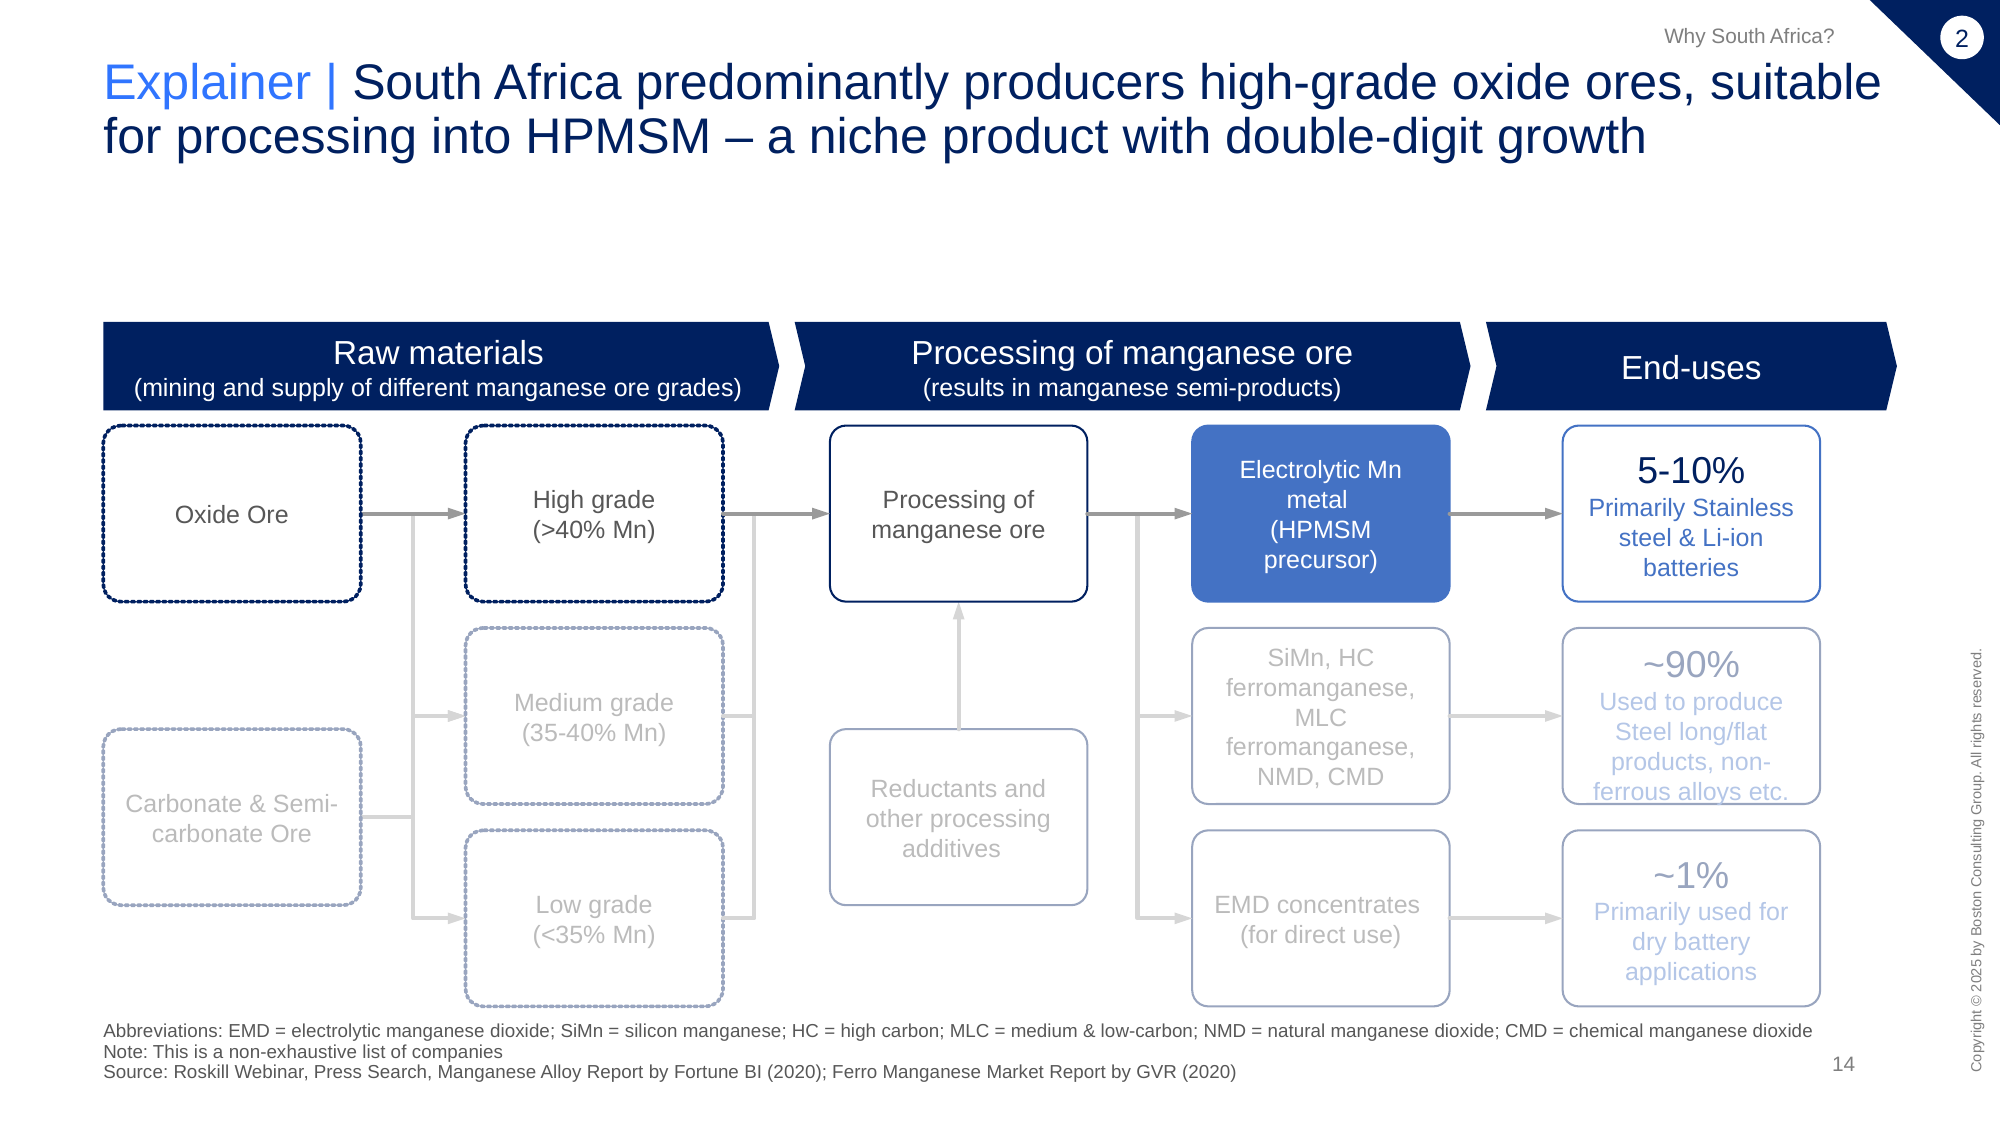

Why South Africa?
2
# Explainer | South Africa predominantly producers high-grade oxide ores, suitable for processing into HPMSM – a niche product with double-digit growth
Raw materials
(mining and supply of different manganese ore grades)
Processing of manganese ore
(results in manganese semi-products)
End-uses
Oxide Ore
High grade
(>40% Mn)
Processing of manganese ore
Electrolytic Mn metal
(HPMSM precursor)
5-10%
Primarily Stainless steel & Li-ion batteries
Medium grade
(35-40% Mn)
SiMn, HC ferromanganese, MLC ferromanganese,
NMD, CMD
~90%
Used to produce Steel long/flat products, non-ferrous alloys etc.
Carbonate & Semi-carbonate Ore
Reductants and other processing additives
Low grade
(<35% Mn)
EMD concentrates
(for direct use)
~1%
Primarily used for dry battery applications
Abbreviations: EMD = electrolytic manganese dioxide; SiMn = silicon manganese; HC = high carbon; MLC = medium & low-carbon; NMD = natural manganese dioxide; CMD = chemical manganese dioxide
Note: This is a non-exhaustive list of companies
Source: Roskill Webinar, Press Search, Manganese Alloy Report by Fortune BI (2020); Ferro Manganese Market Report by GVR (2020)